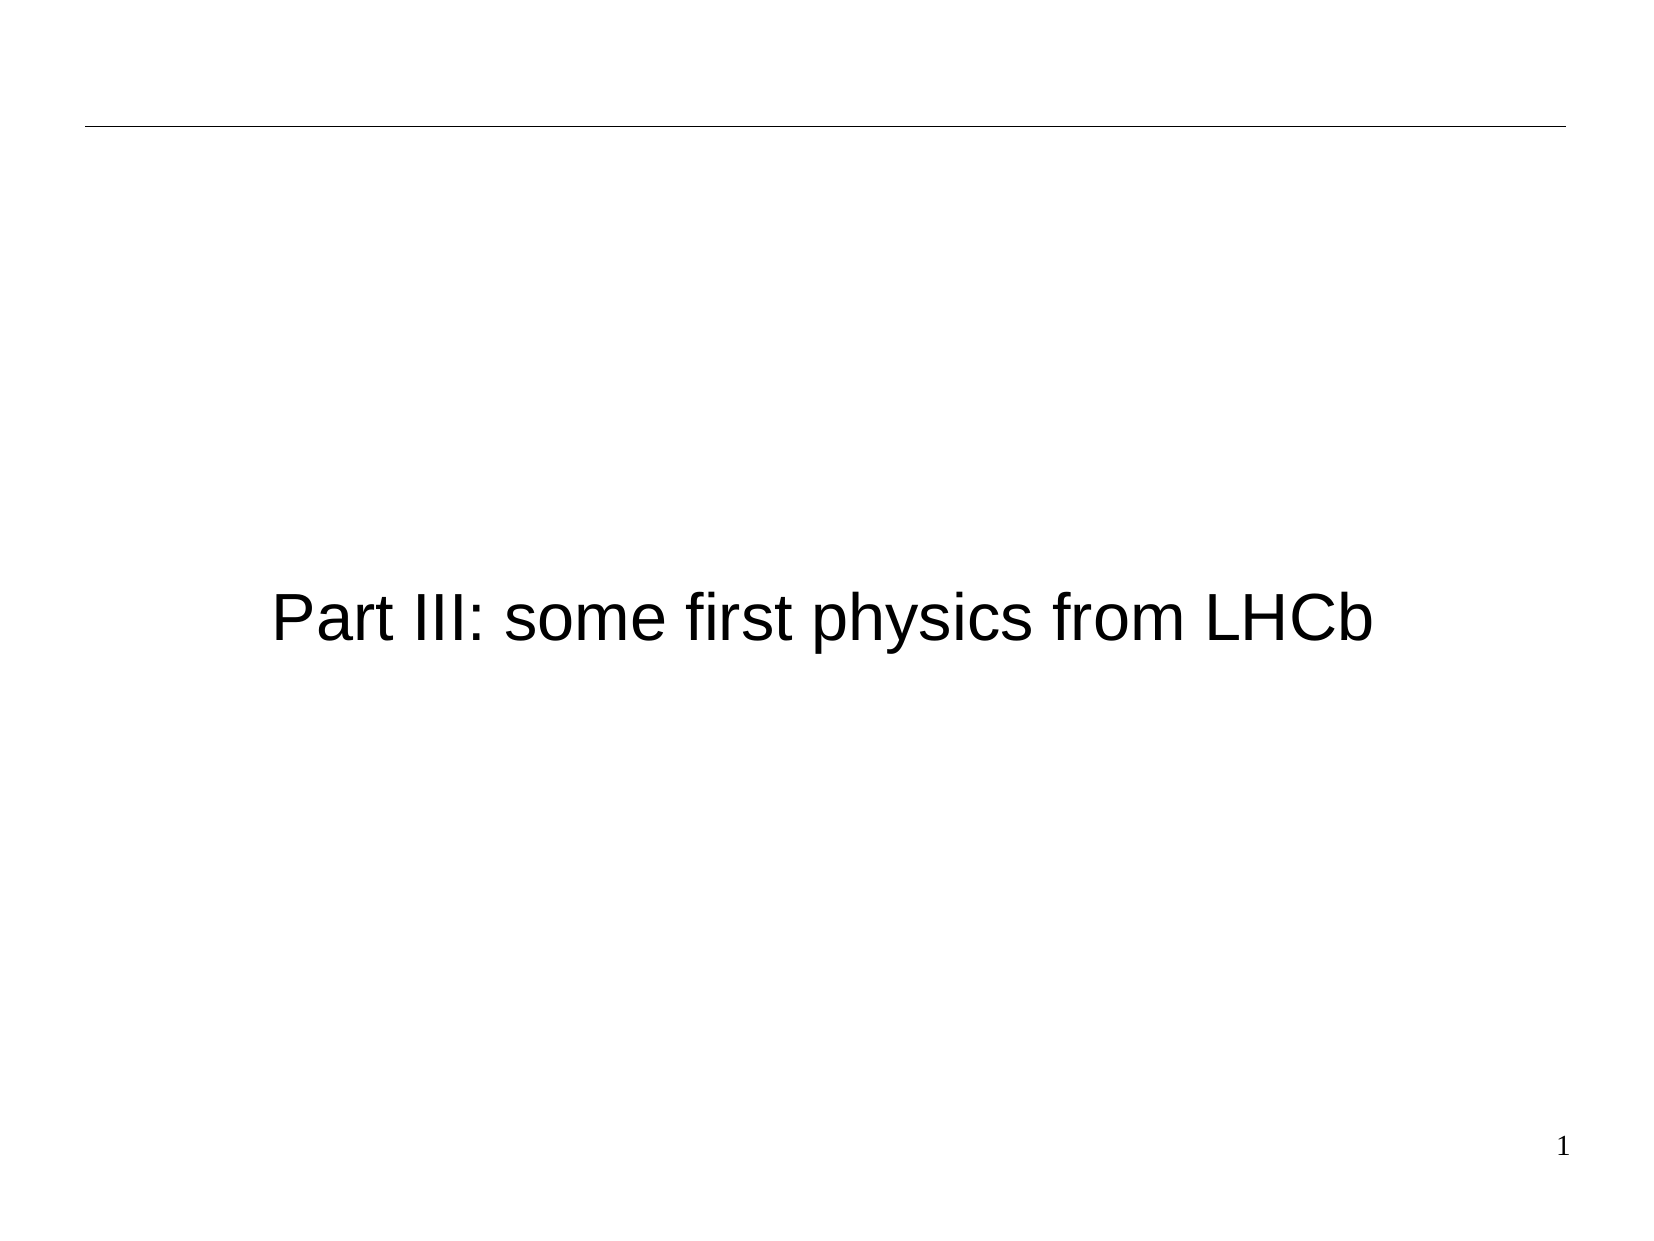

#
Part III: some first physics from LHCb
1